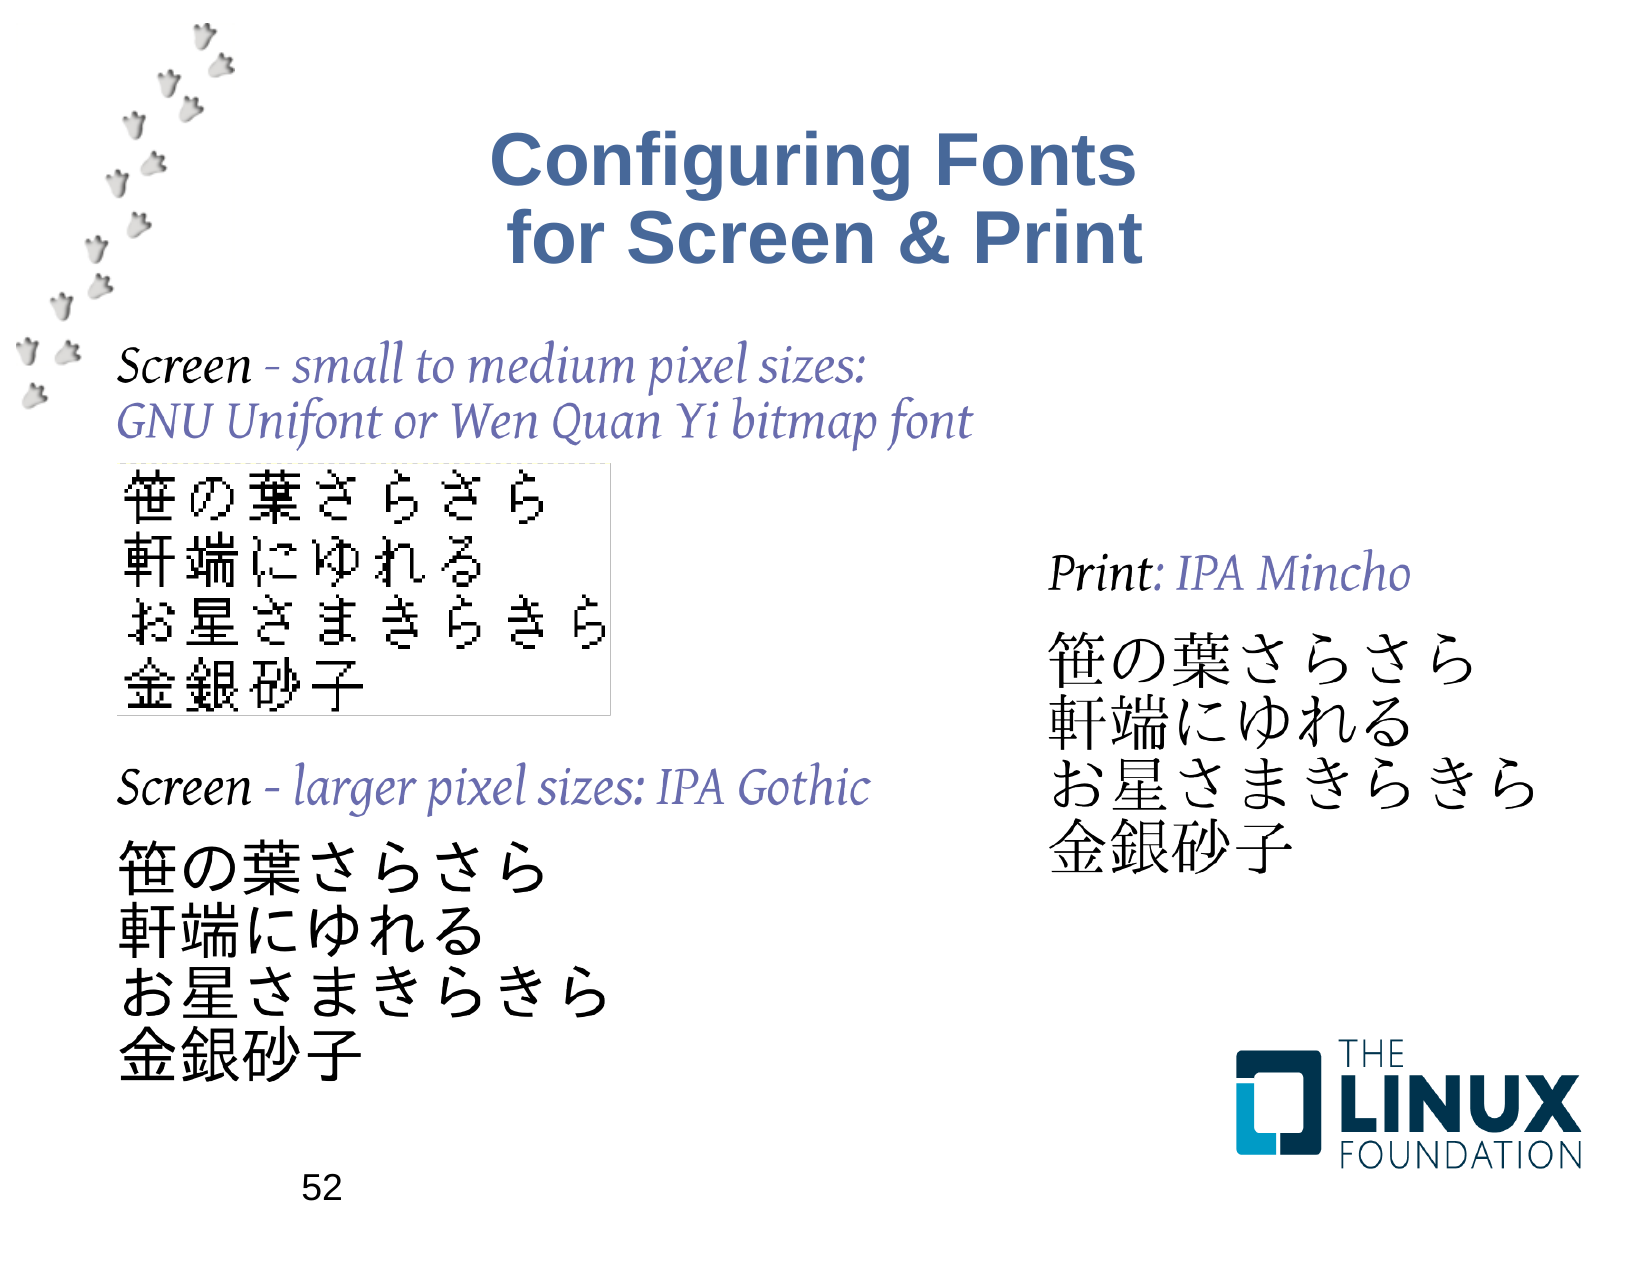

# Configuring Fonts for Screen & Print